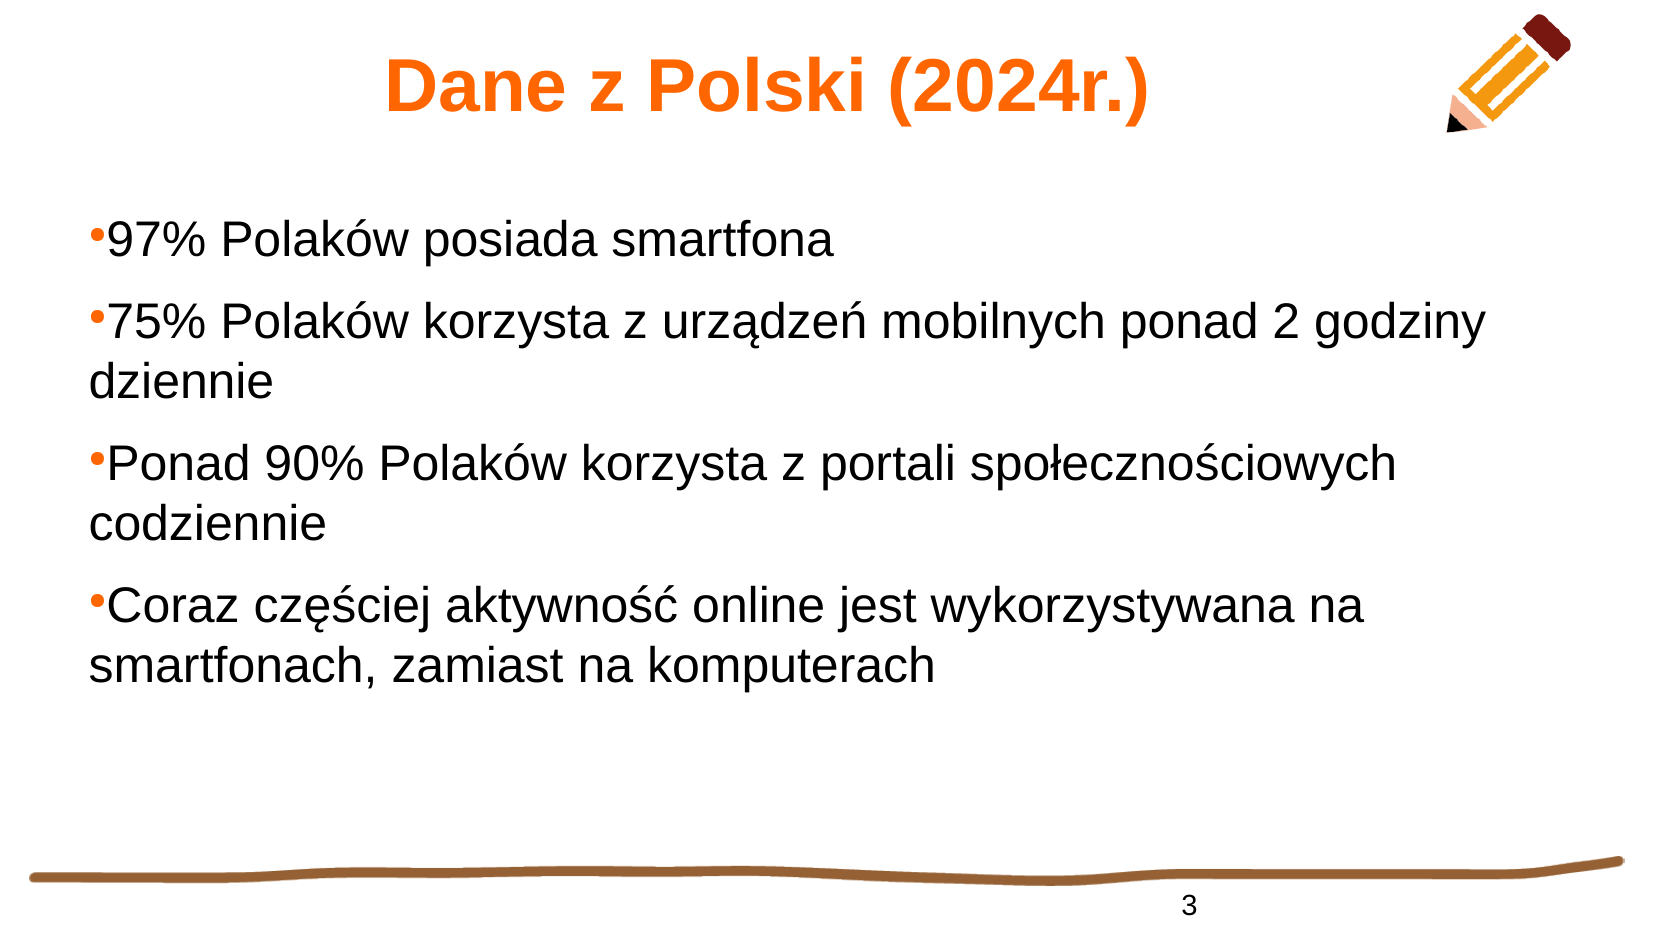

# Dane z Polski (2024r.)
97% Polaków posiada smartfona
75% Polaków korzysta z urządzeń mobilnych ponad 2 godziny dziennie
Ponad 90% Polaków korzysta z portali społecznościowych codziennie
Coraz częściej aktywność online jest wykorzystywana na smartfonach, zamiast na komputerach